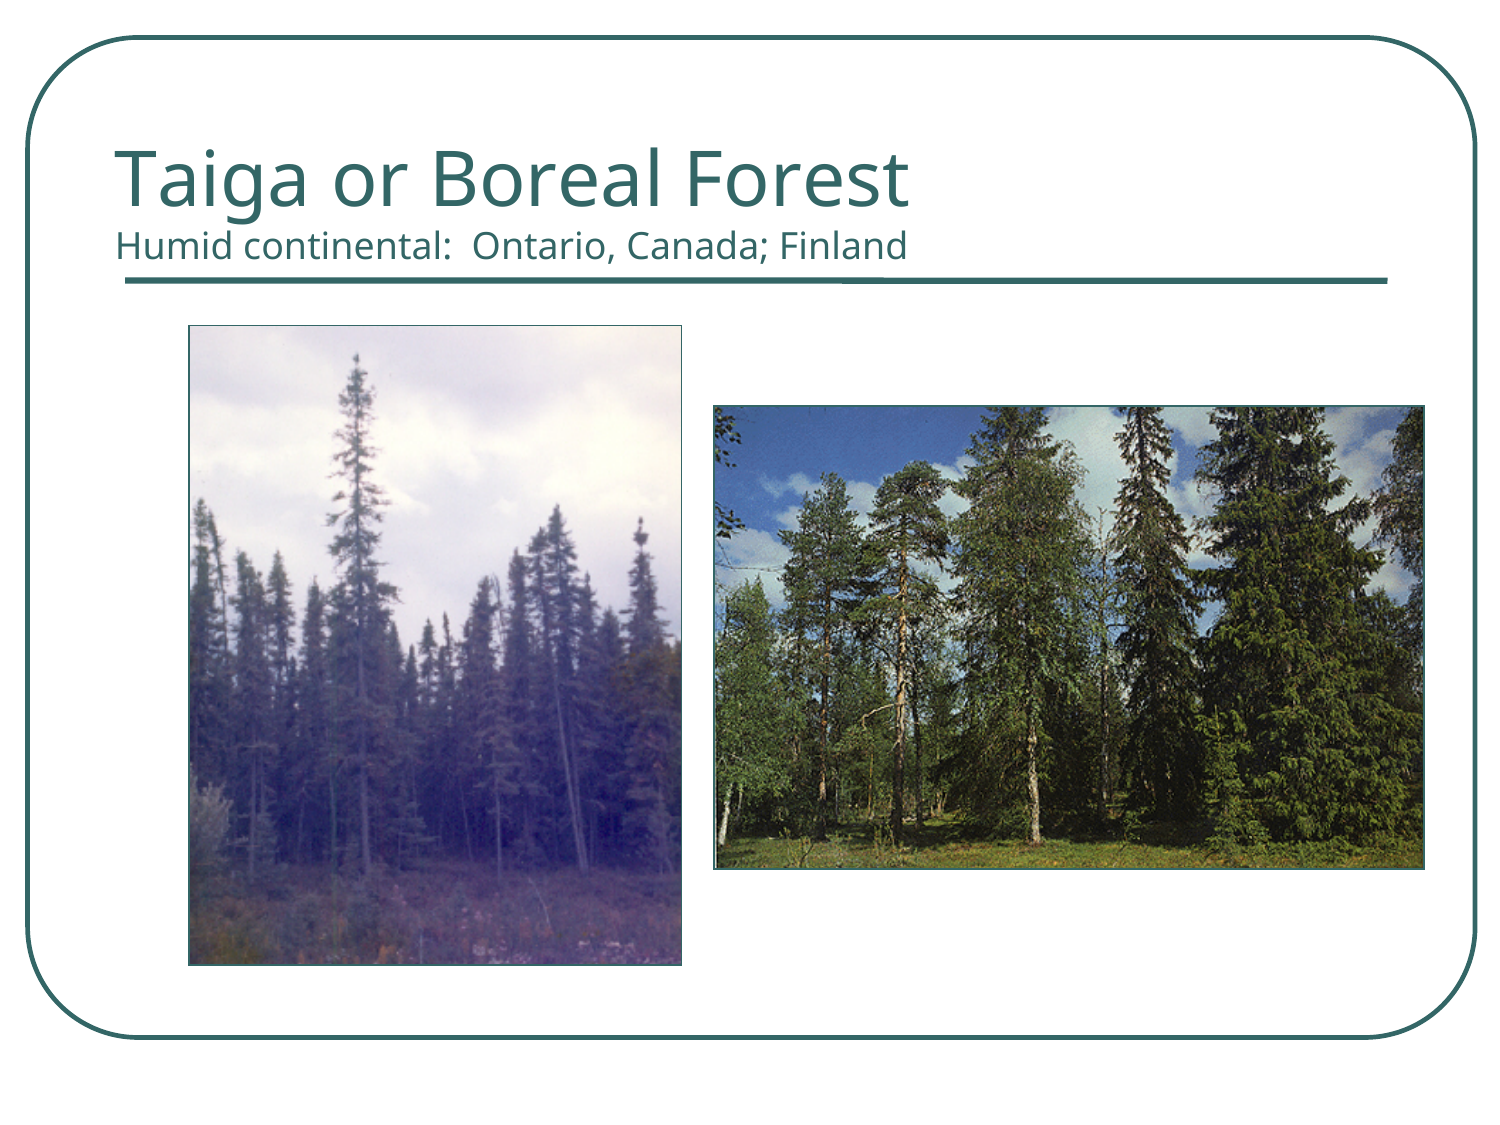

# Taiga or Boreal Forest Humid continental: Ontario, Canada; Finland